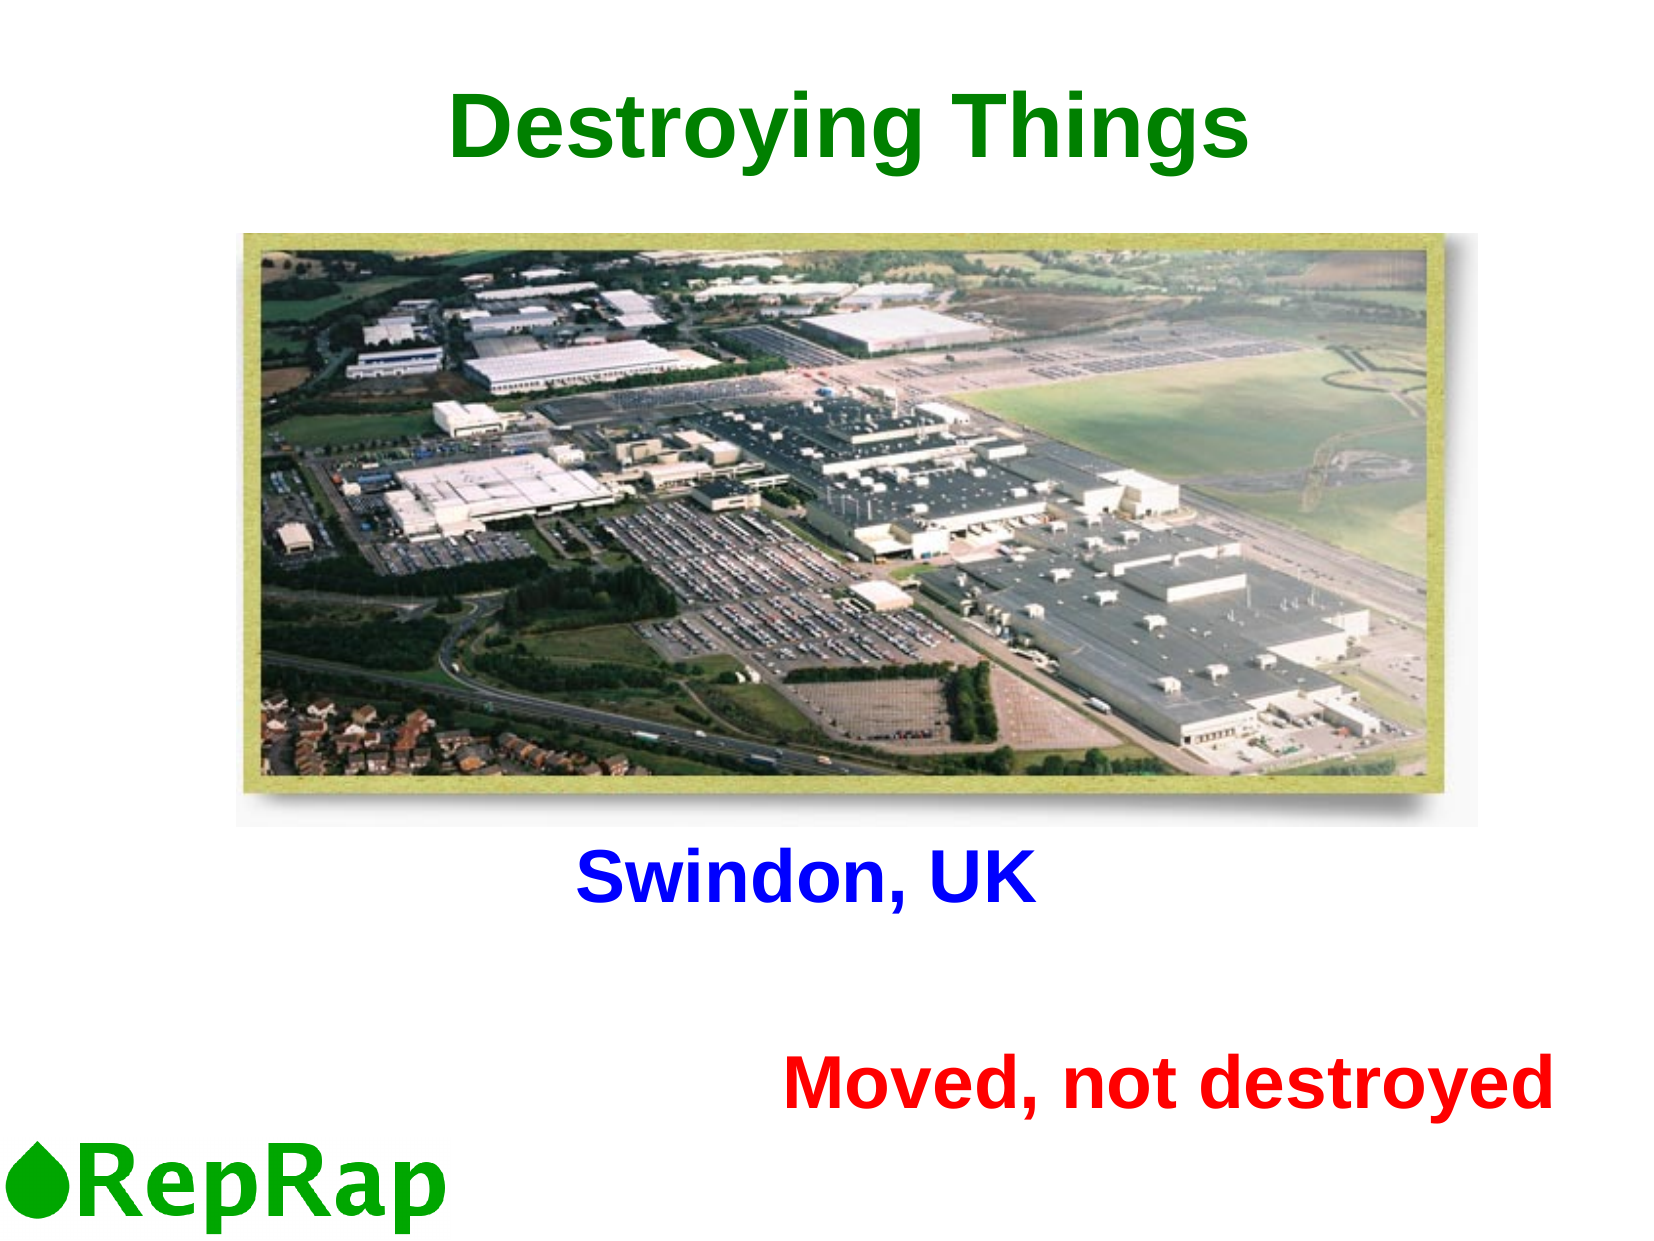

# Destroying Things
Swindon, UK
Moved, not destroyed